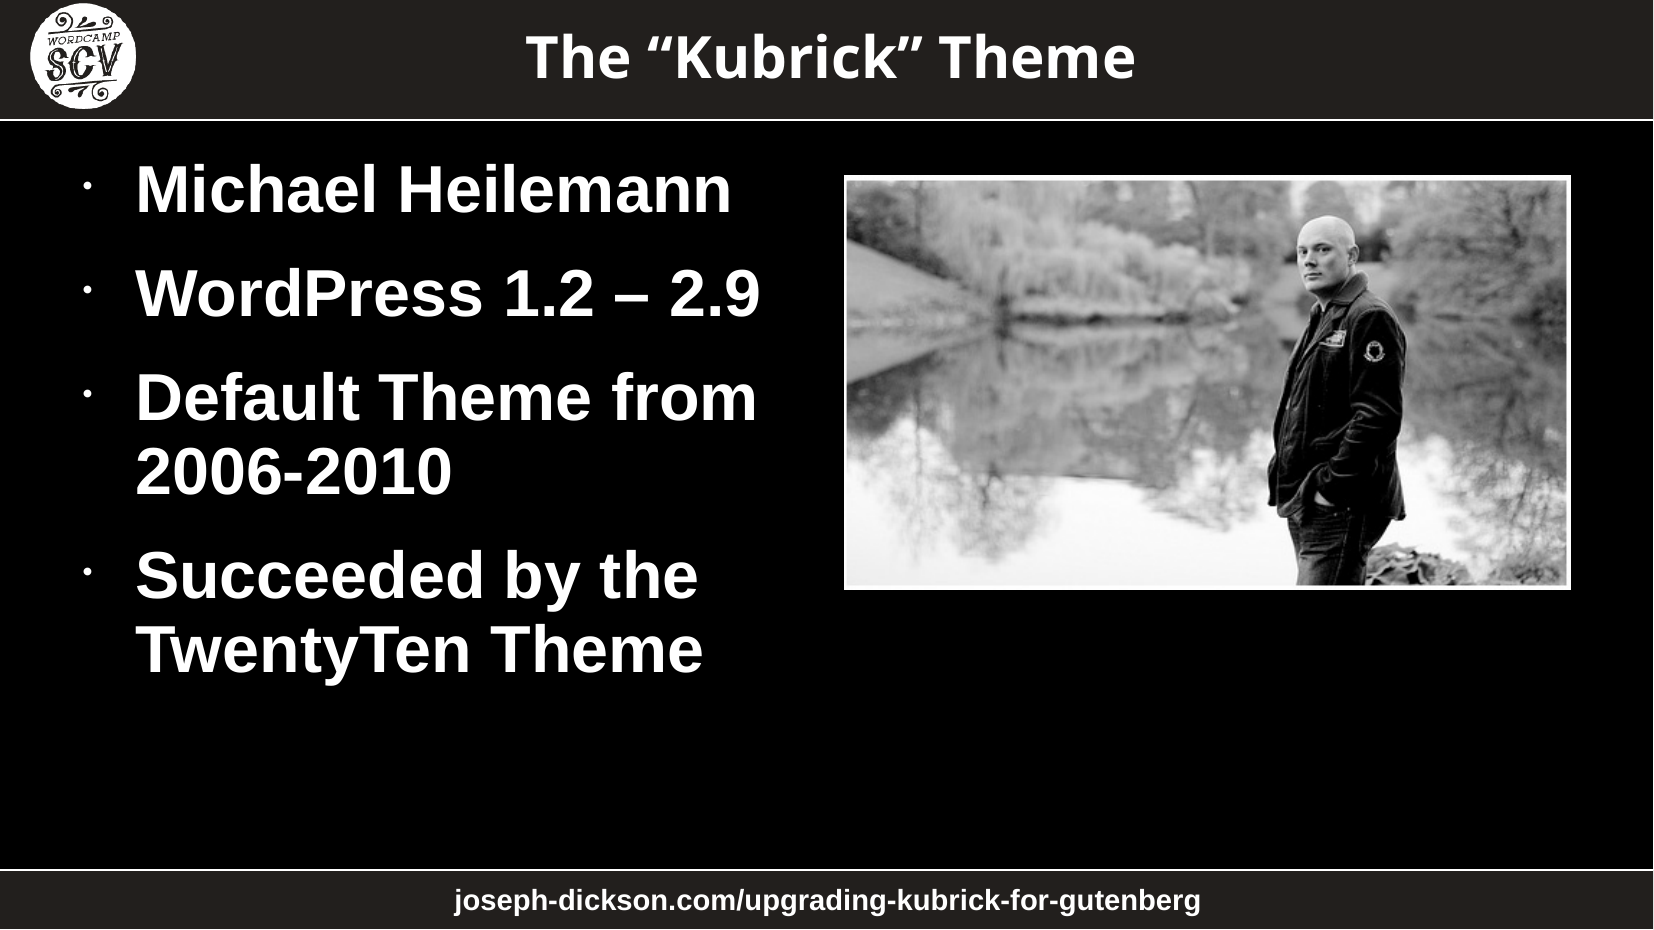

# The “Kubrick” Theme
Michael Heilemann
WordPress 1.2 – 2.9
Default Theme from 2006-2010
Succeeded by the TwentyTen Theme